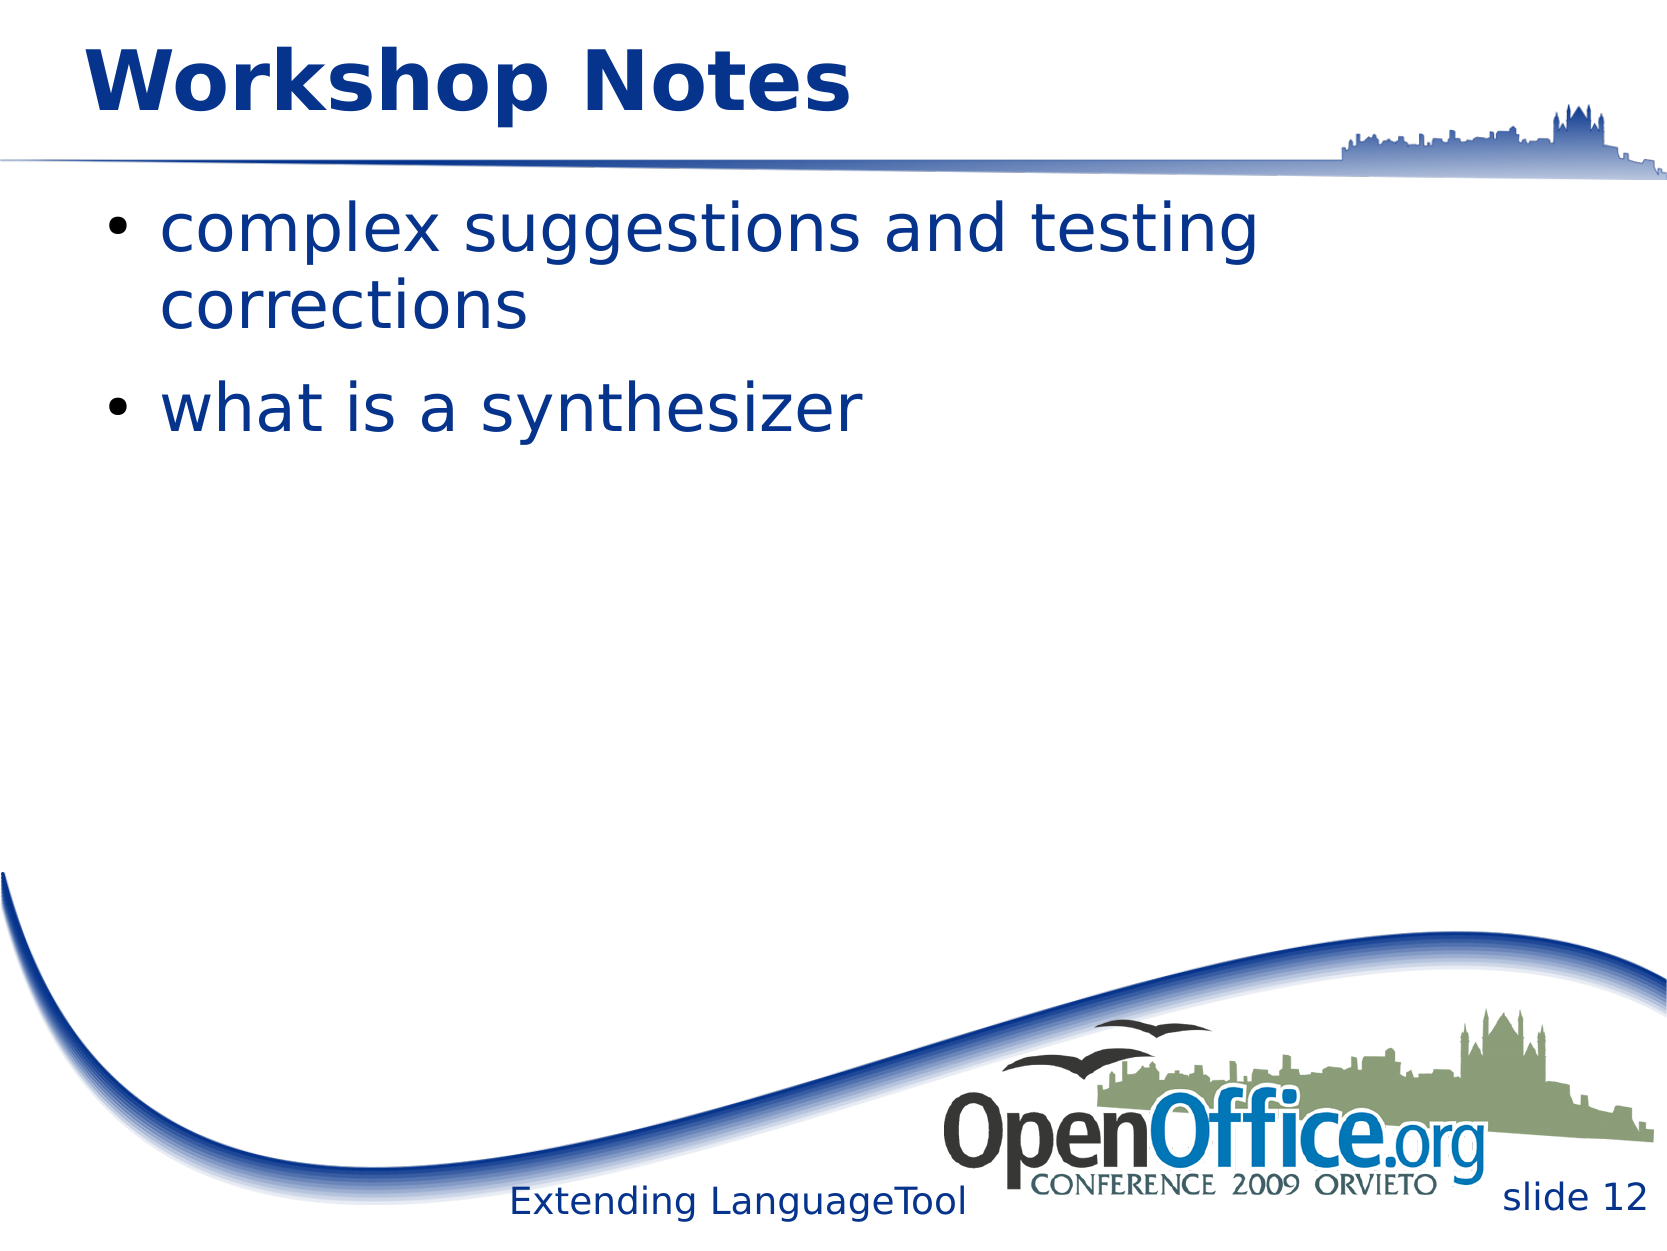

# Workshop Notes
complex suggestions and testing corrections
what is a synthesizer
12
[add your title under View - Footer]